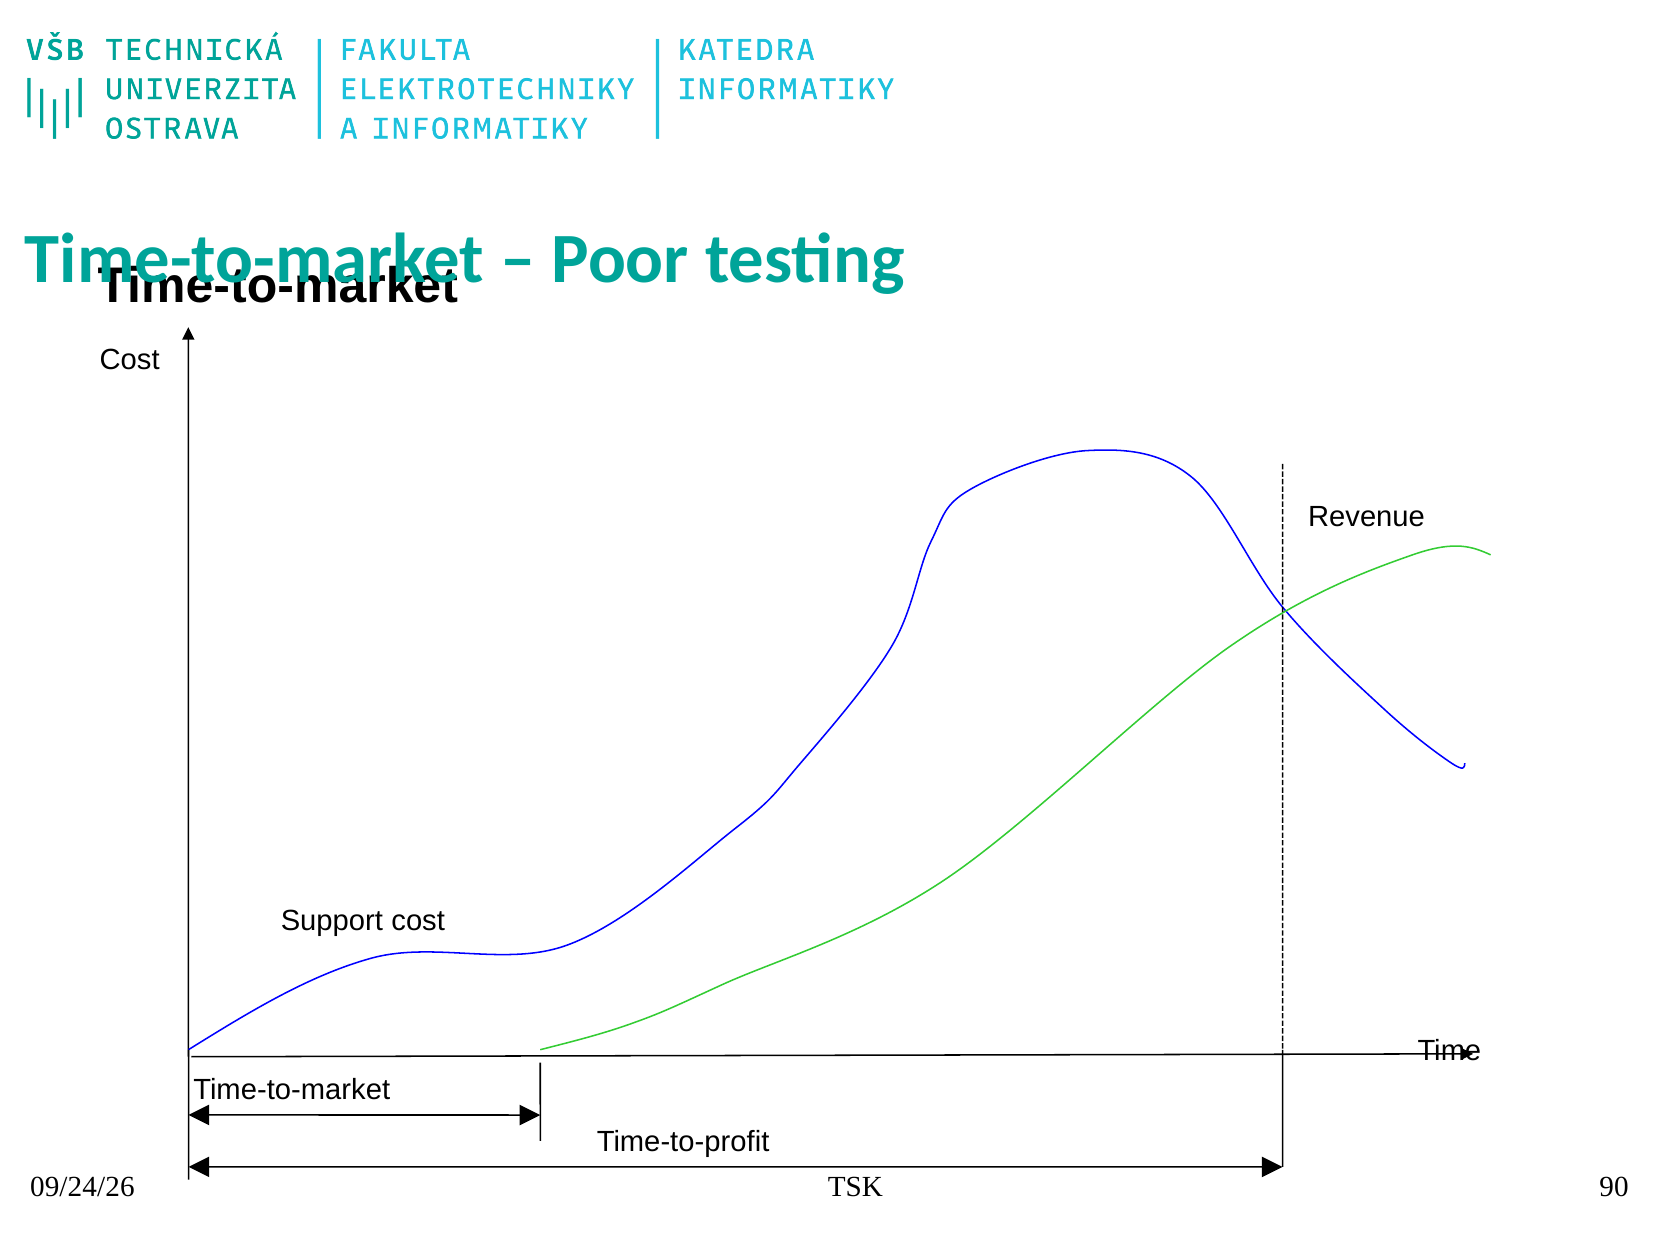

# Time-to-market – Poor testing
Time-to-market
Cost
Revenue
Support cost
Time-to-market
Time-to-profit
Time
TSK
90